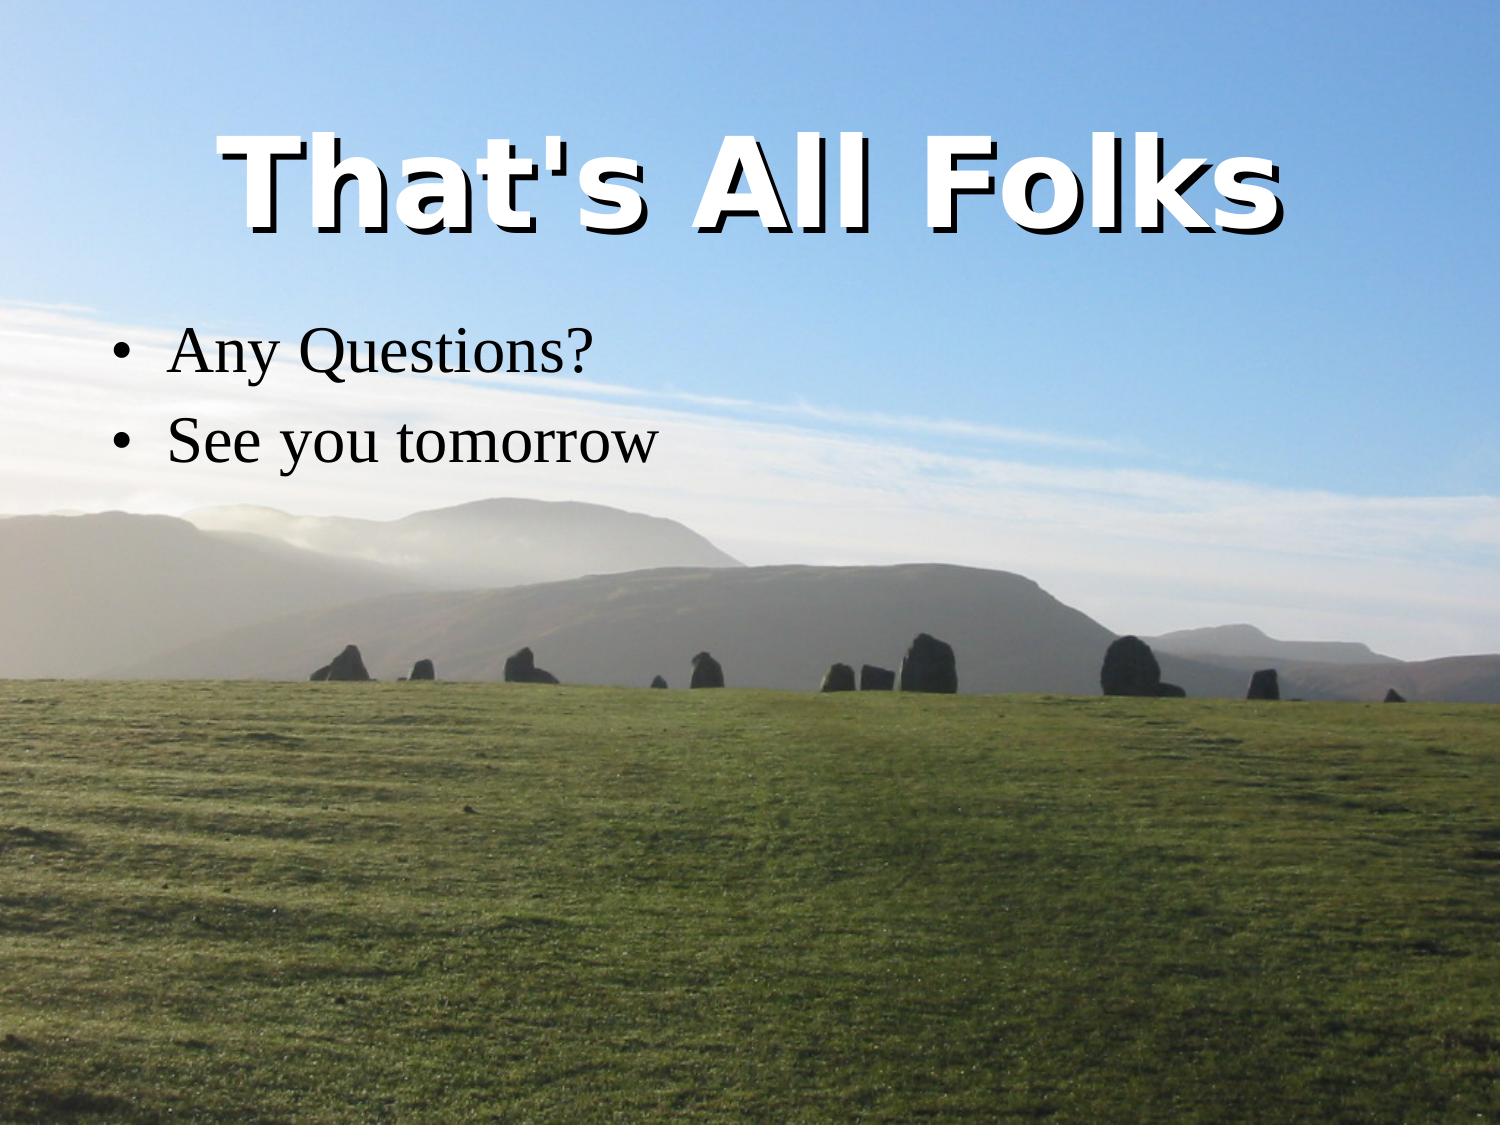

# That's All Folks
Any Questions?
See you tomorrow
141